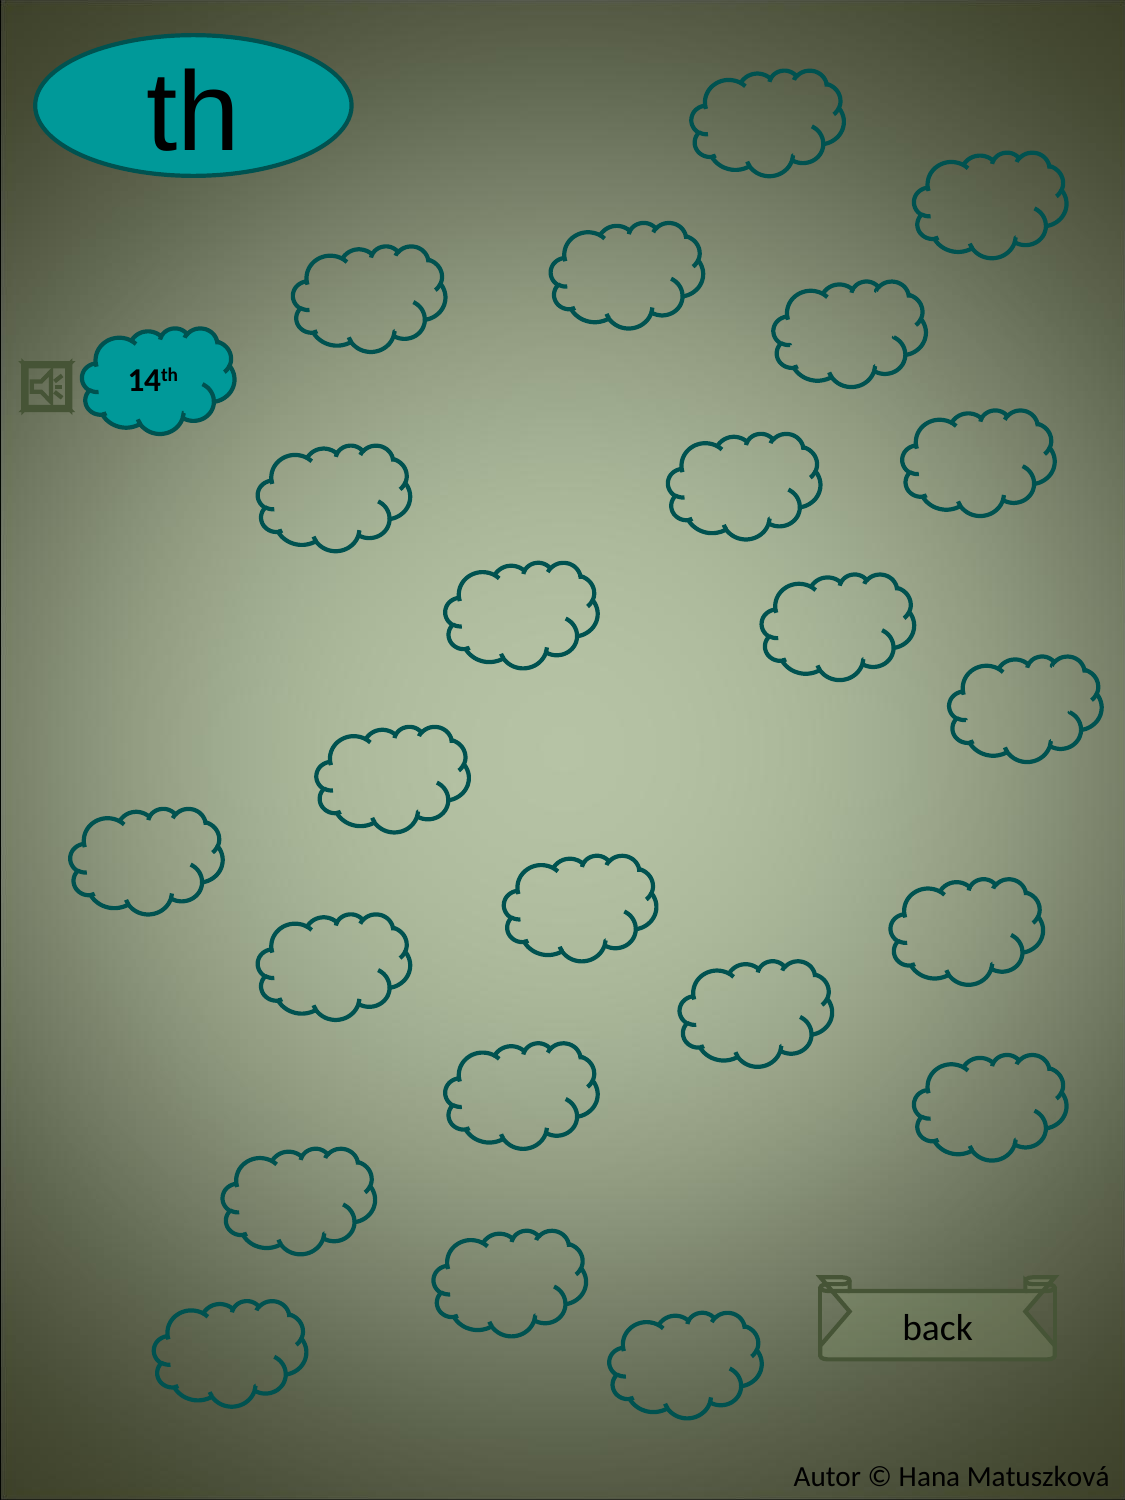

th
14th
back
Autor © Hana Matuszková